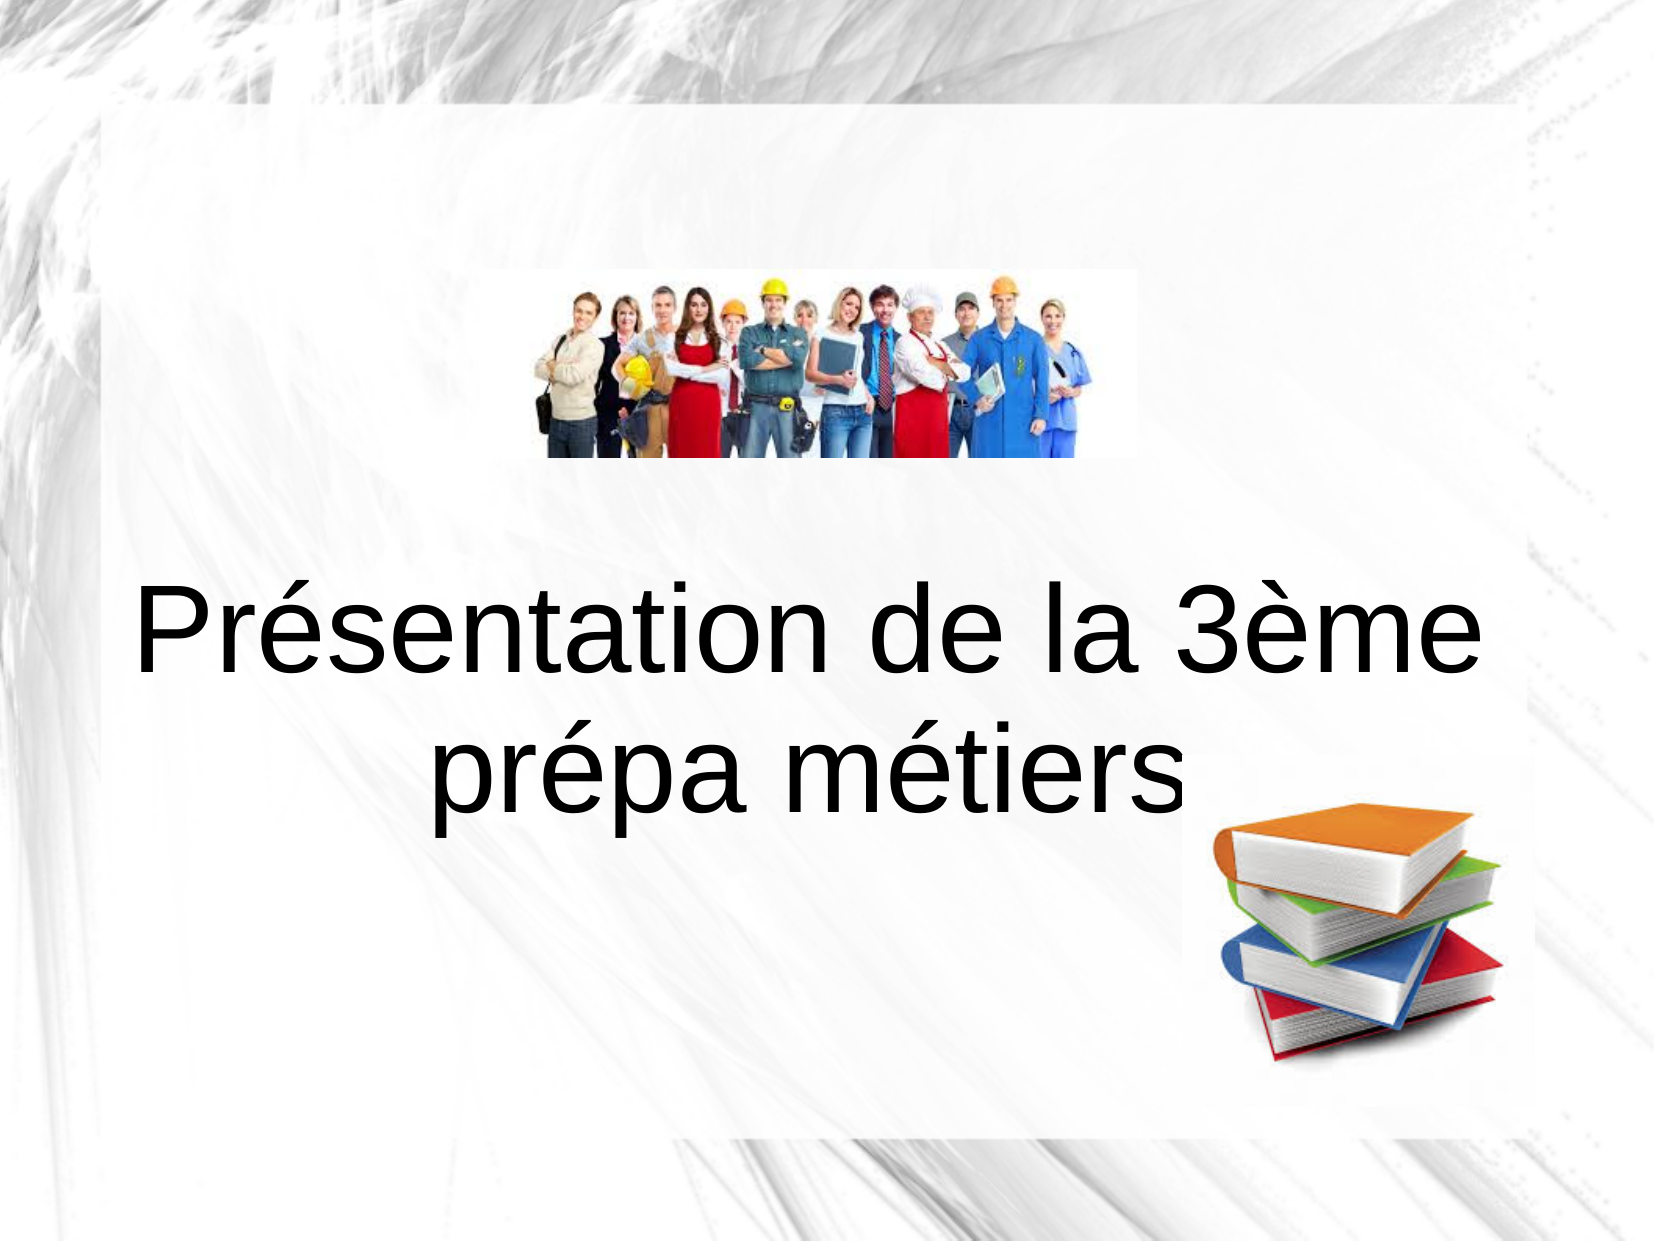

# Présentation de la 3ème
prépa métiers